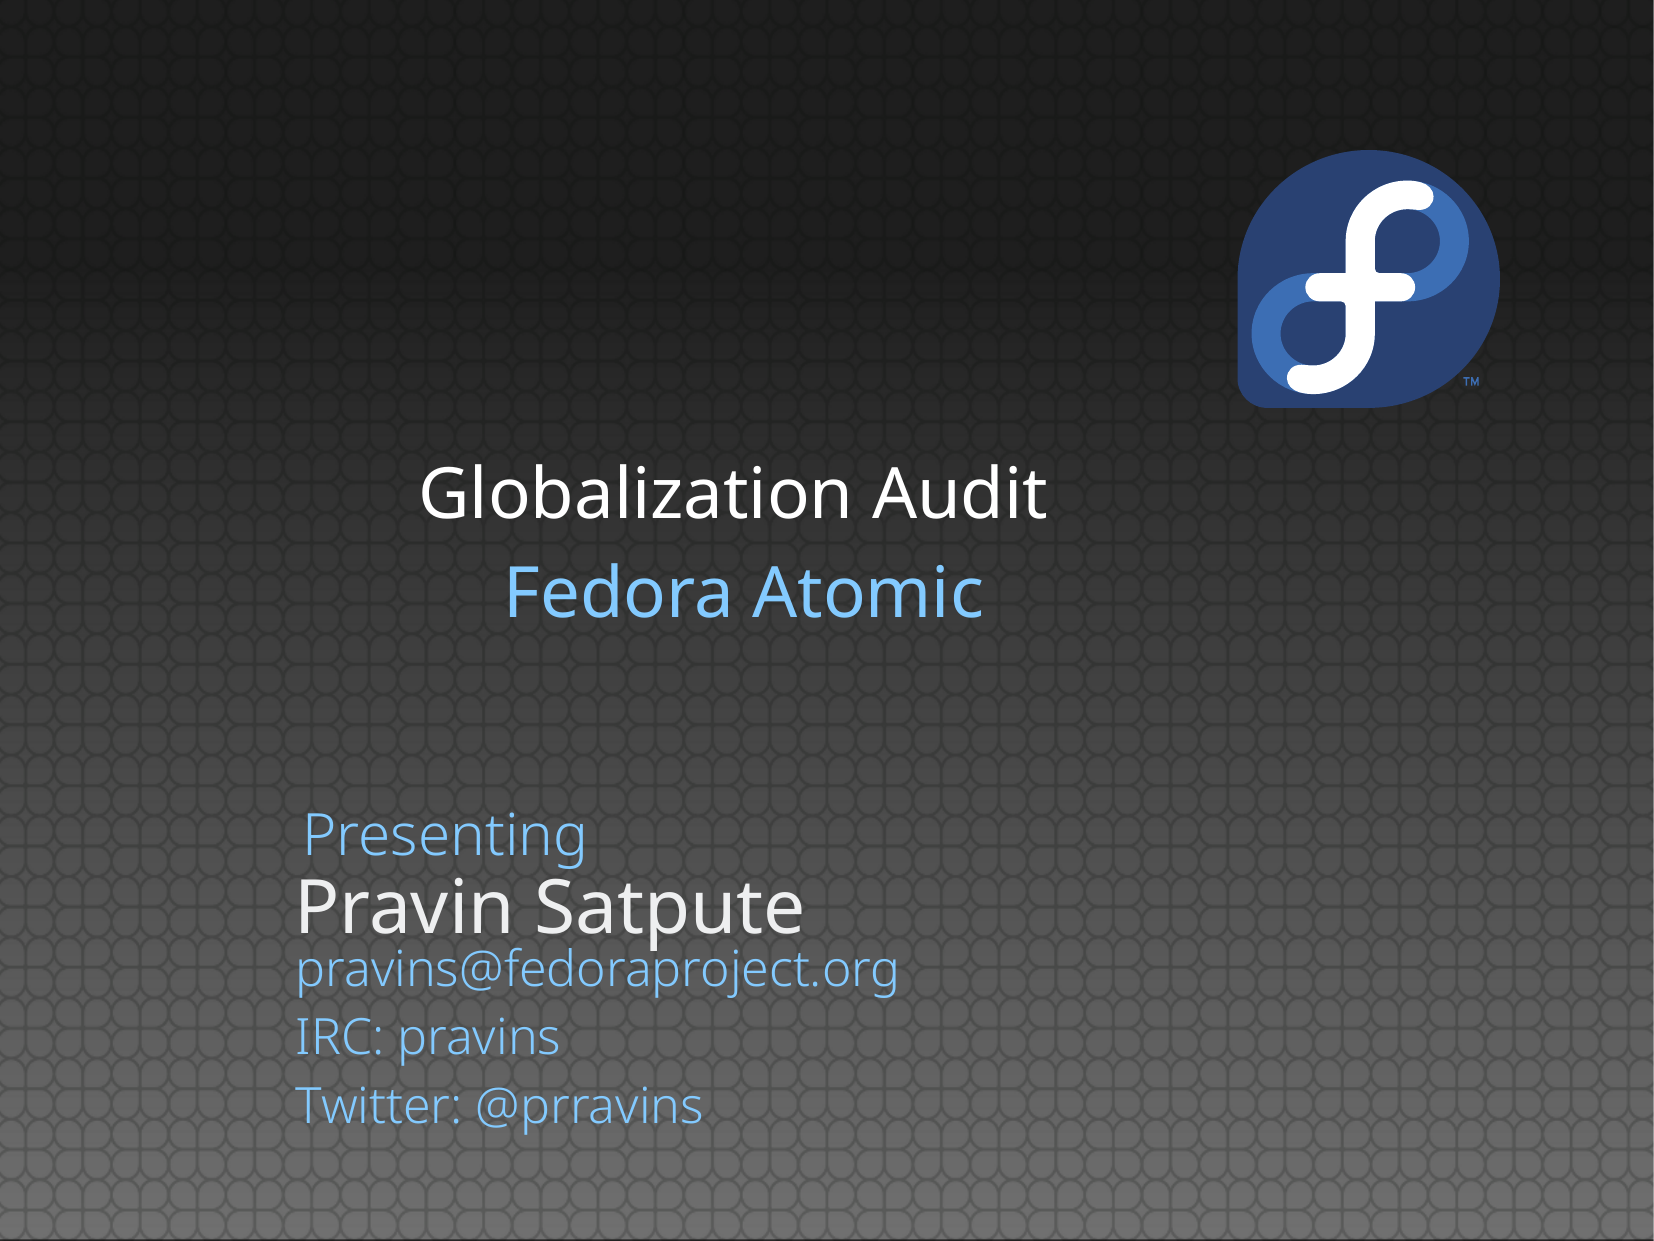

Globalization Audit
# Fedora Atomic
Presenting
Pravin Satpute
pravins@fedoraproject.org
IRC: pravins
Twitter: @prravins